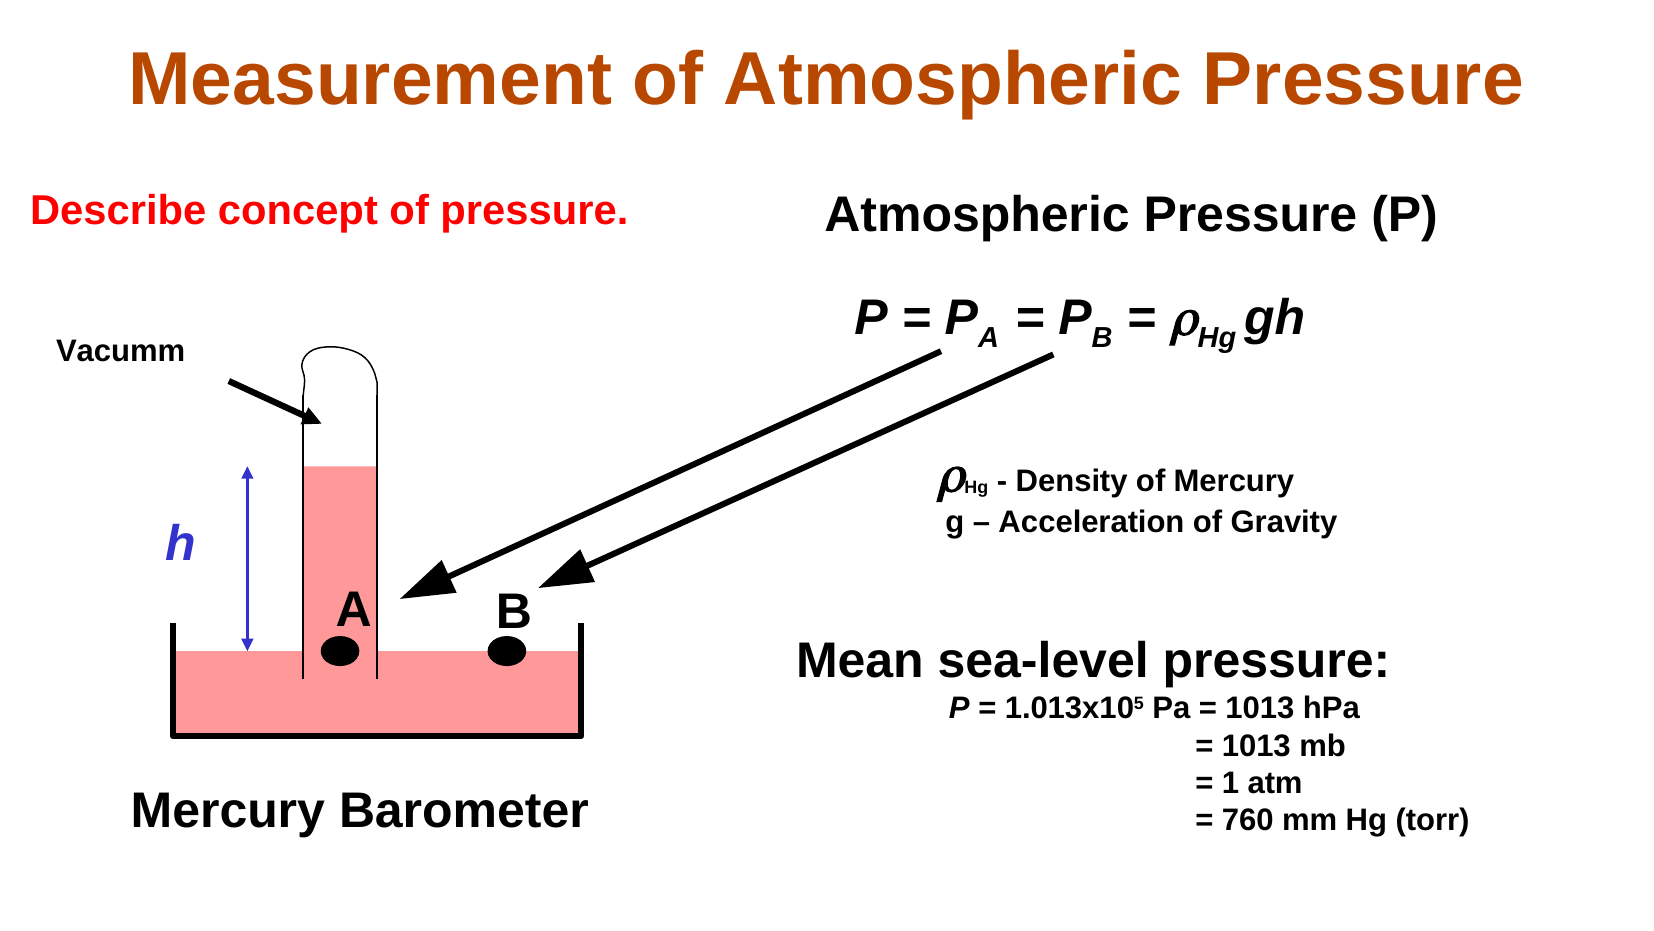

Measurement of Atmospheric Pressure
Atmospheric Pressure (P)
Describe concept of pressure.
P = PA = PB = Hg gh
Vacumm
 Hg - Density of Mercury
 g – Acceleration of Gravity
h
A
B
Mean sea-level pressure:
 P = 1.013x105 Pa = 1013 hPa
 = 1013 mb
 = 1 atm
 = 760 mm Hg (torr)
Mercury Barometer